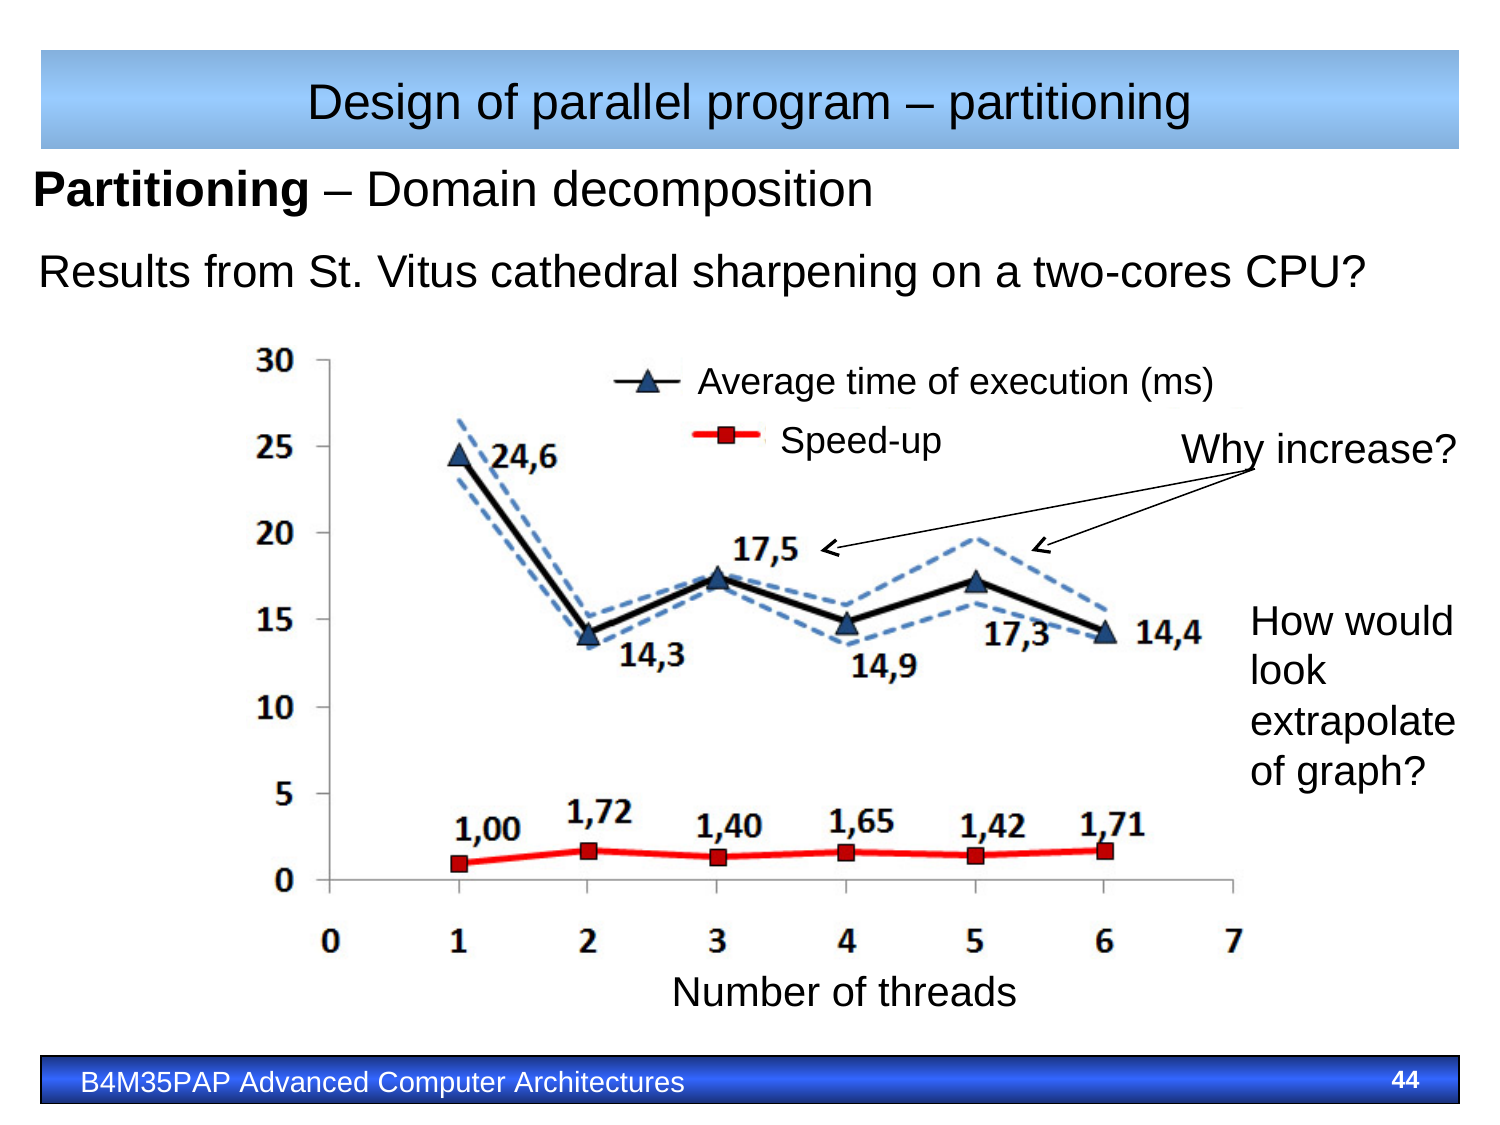

# Design of parallel program – partitioning
Partitioning – Domain decomposition
Results from St. Vitus cathedral sharpening on a two-cores CPU?
Average time of execution (ms)
Speed-up
Why increase?
How would look extrapolate of graph?
Number of threads